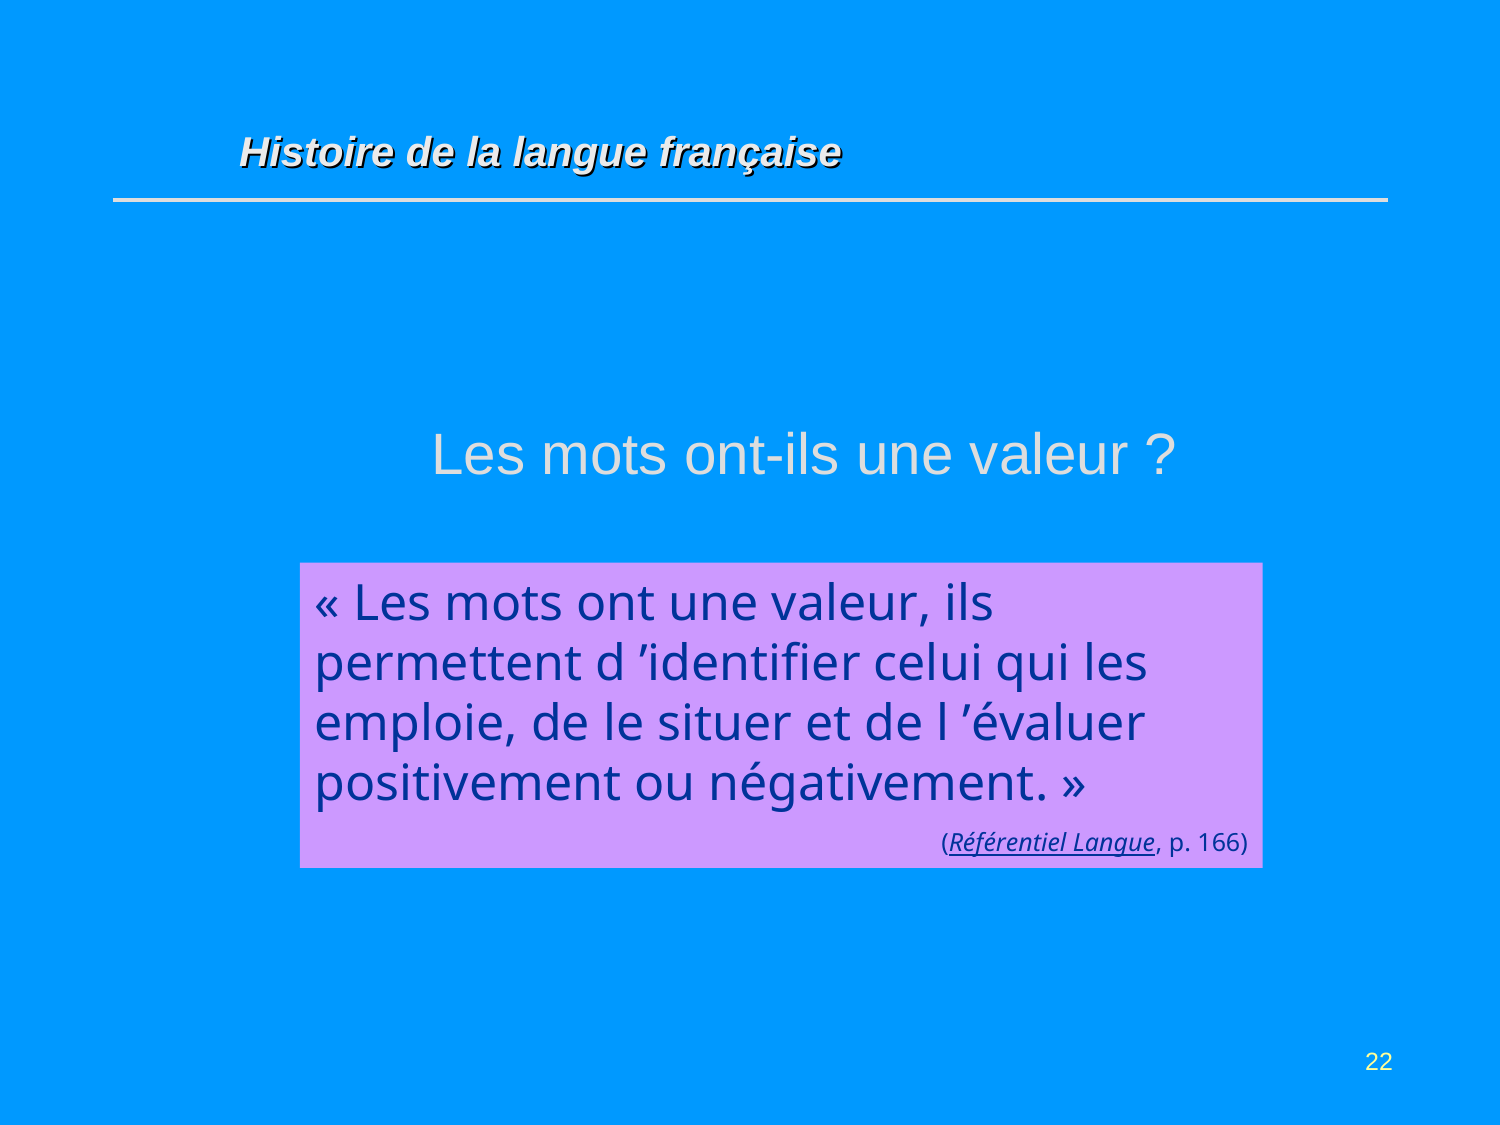

Histoire de la langue française
Les mots ont-ils une valeur ?
« Les mots ont une valeur, ils permettent d ’identifier celui qui les emploie, de le situer et de l ’évaluer positivement ou négativement. »
 (Référentiel Langue, p. 166)
22